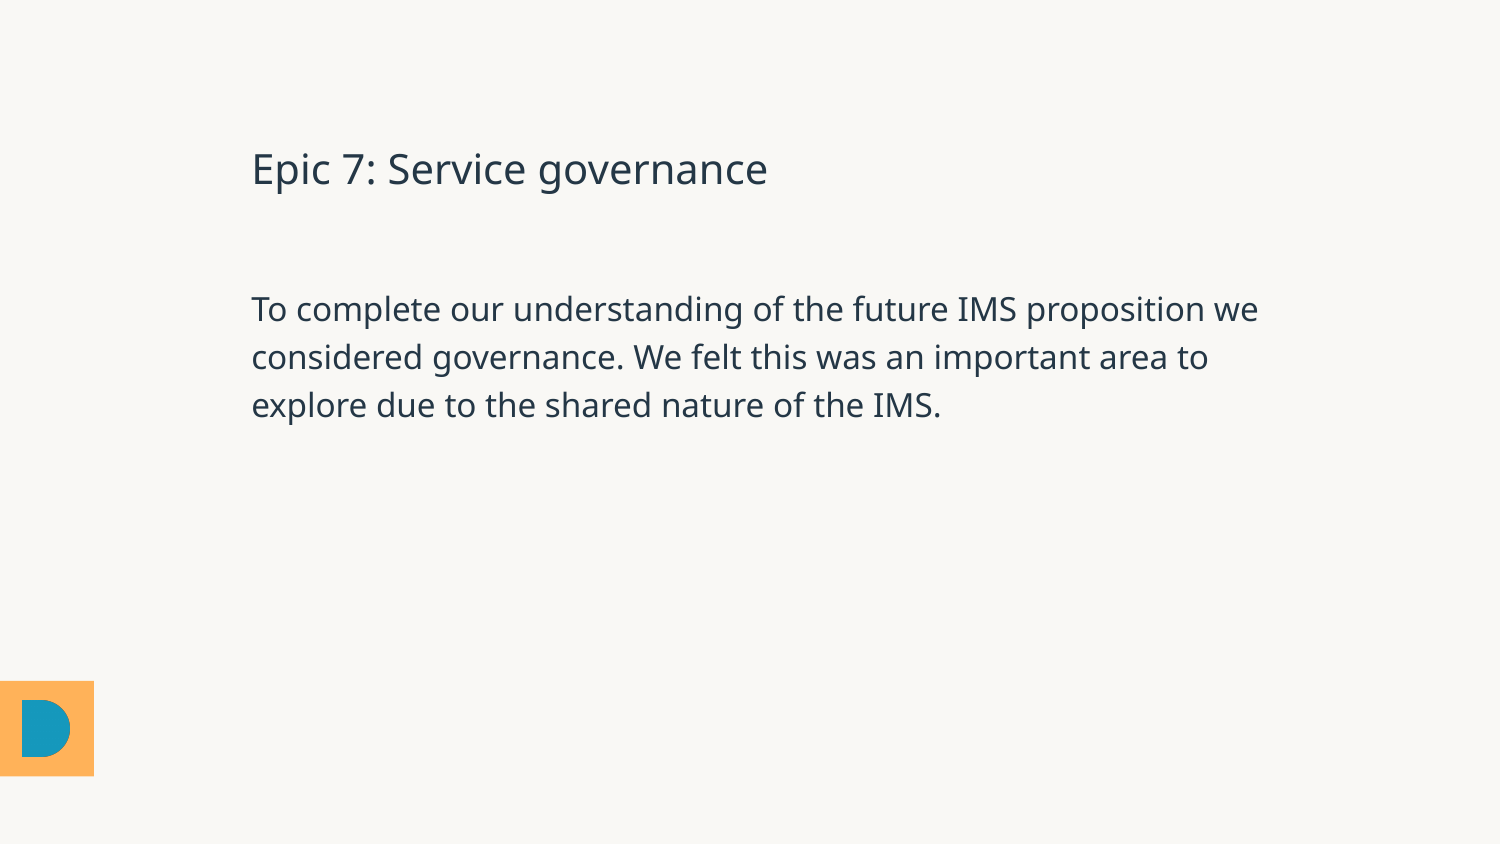

# Epic 7: Service governance
To complete our understanding of the future IMS proposition we considered governance. We felt this was an important area to explore due to the shared nature of the IMS.